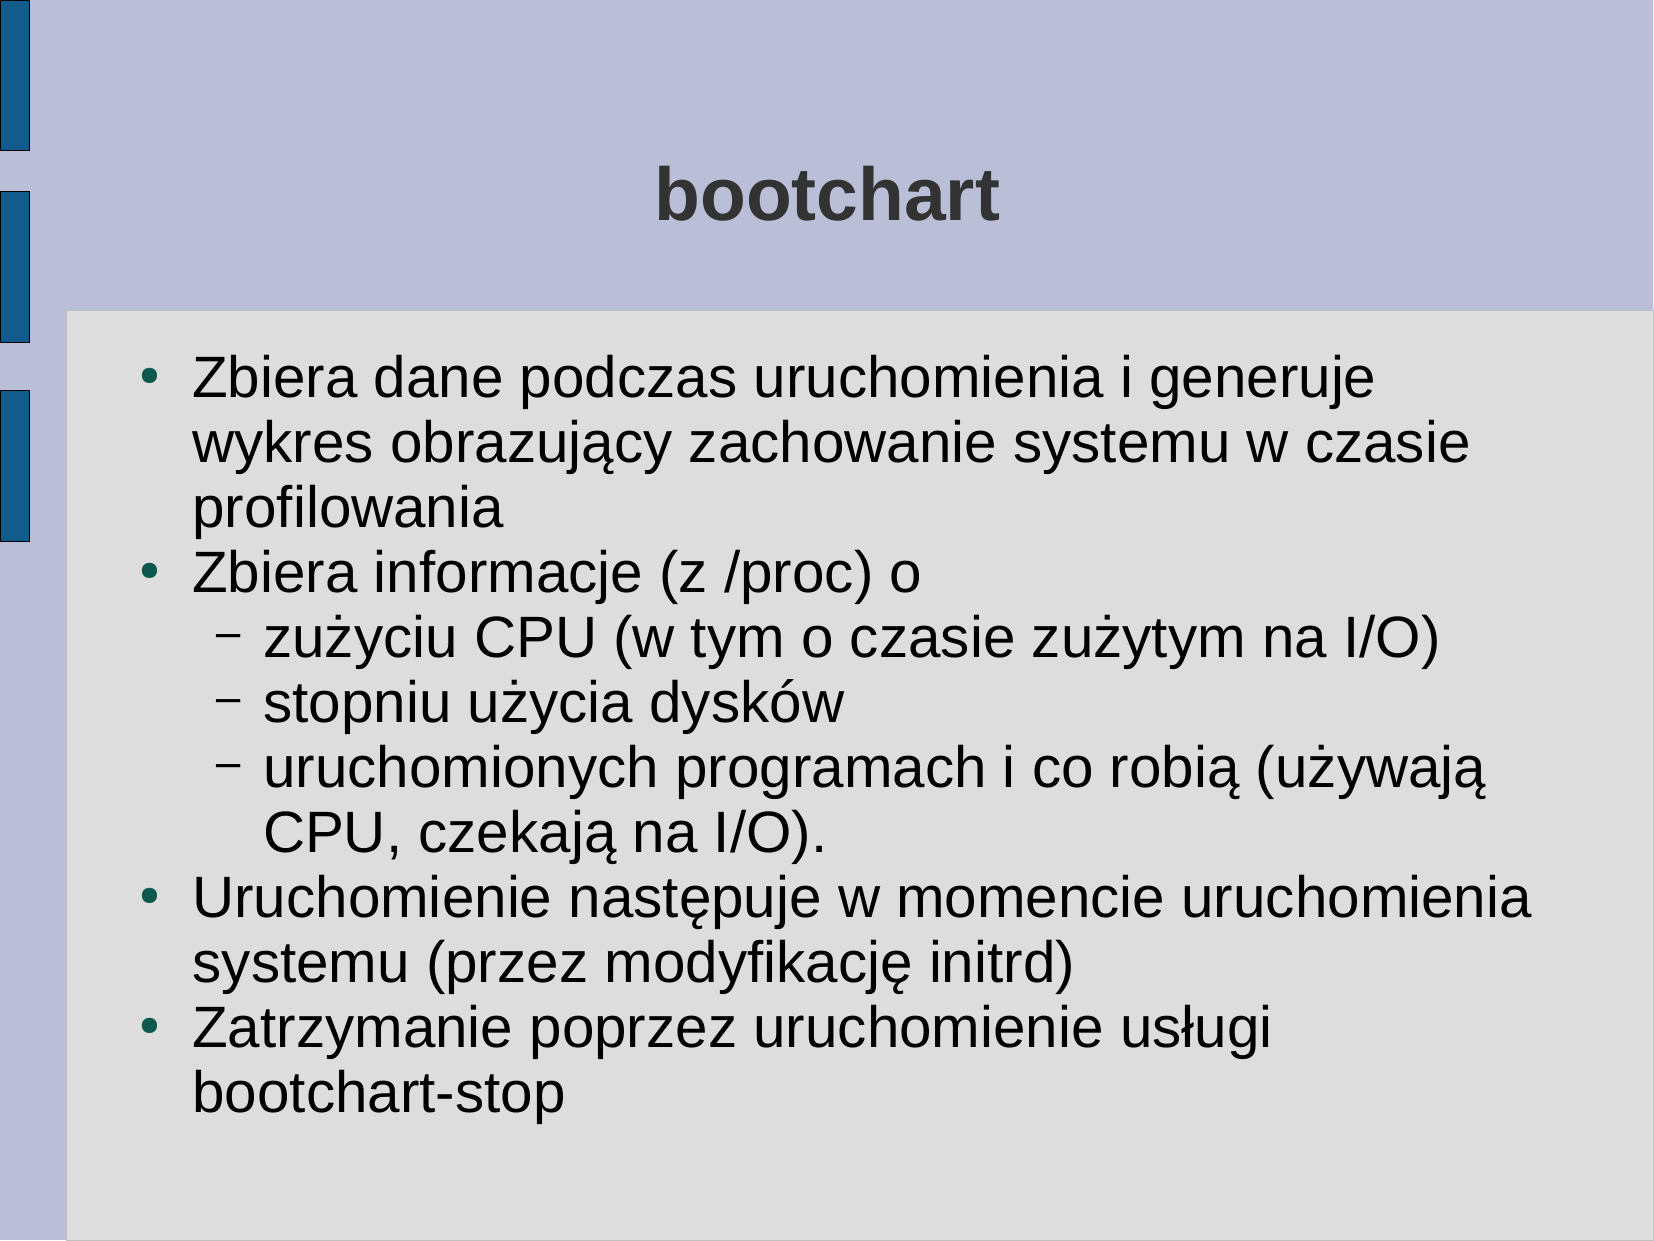

# bootchart
Zbiera dane podczas uruchomienia i generuje wykres obrazujący zachowanie systemu w czasie profilowania
Zbiera informacje (z /proc) o
zużyciu CPU (w tym o czasie zużytym na I/O)
stopniu użycia dysków
uruchomionych programach i co robią (używają CPU, czekają na I/O).
Uruchomienie następuje w momencie uruchomienia systemu (przez modyfikację initrd)
Zatrzymanie poprzez uruchomienie usługi bootchart-stop